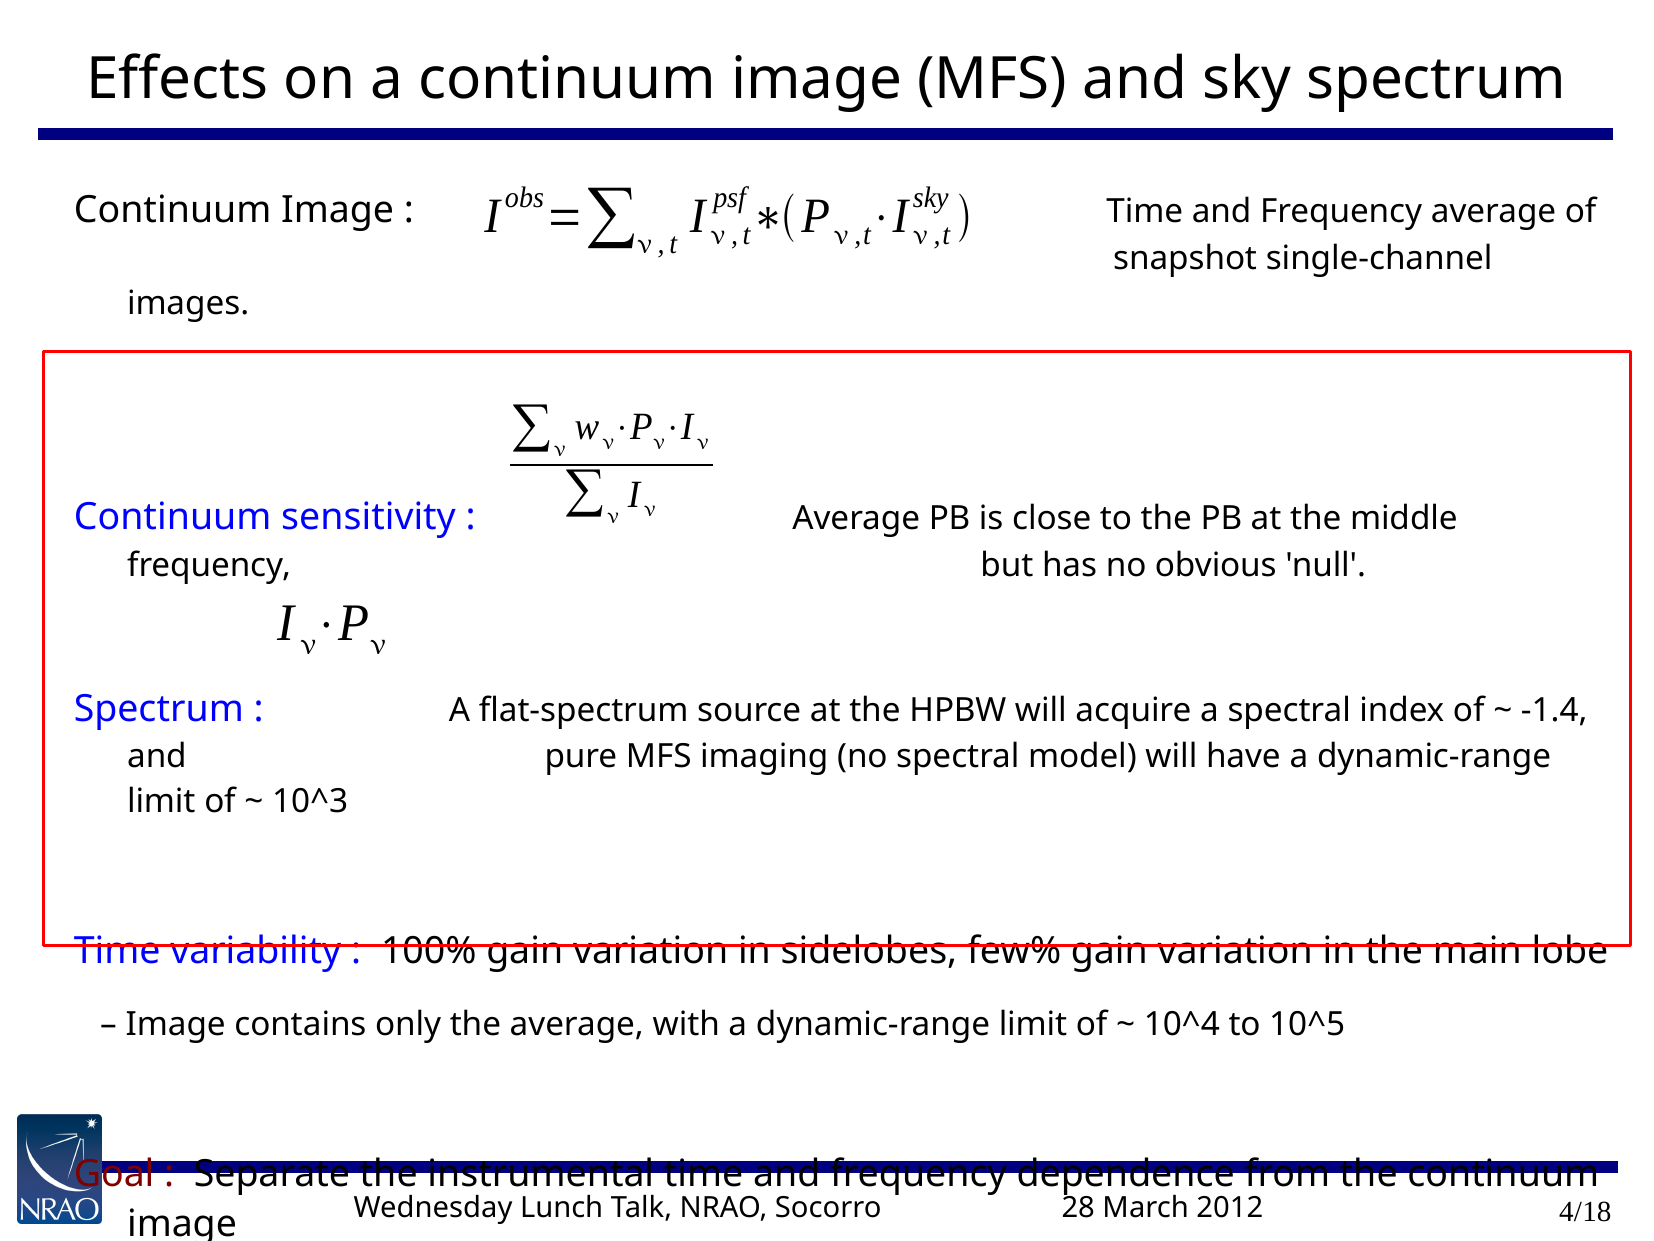

# Effects on a continuum image (MFS) and sky spectrum
Continuum Image : Time and Frequency average of snapshot single-channel images.
Continuum sensitivity : Average PB is close to the PB at the middle frequency, but has no obvious 'null'.
Spectrum : A flat-spectrum source at the HPBW will acquire a spectral index of ~ -1.4, and pure MFS imaging (no spectral model) will have a dynamic-range limit of ~ 10^3
Time variability : 100% gain variation in sidelobes, few% gain variation in the main lobe
 – Image contains only the average, with a dynamic-range limit of ~ 10^4 to 10^5
Goal : Separate the instrumental time and frequency dependence from the continuum image
4